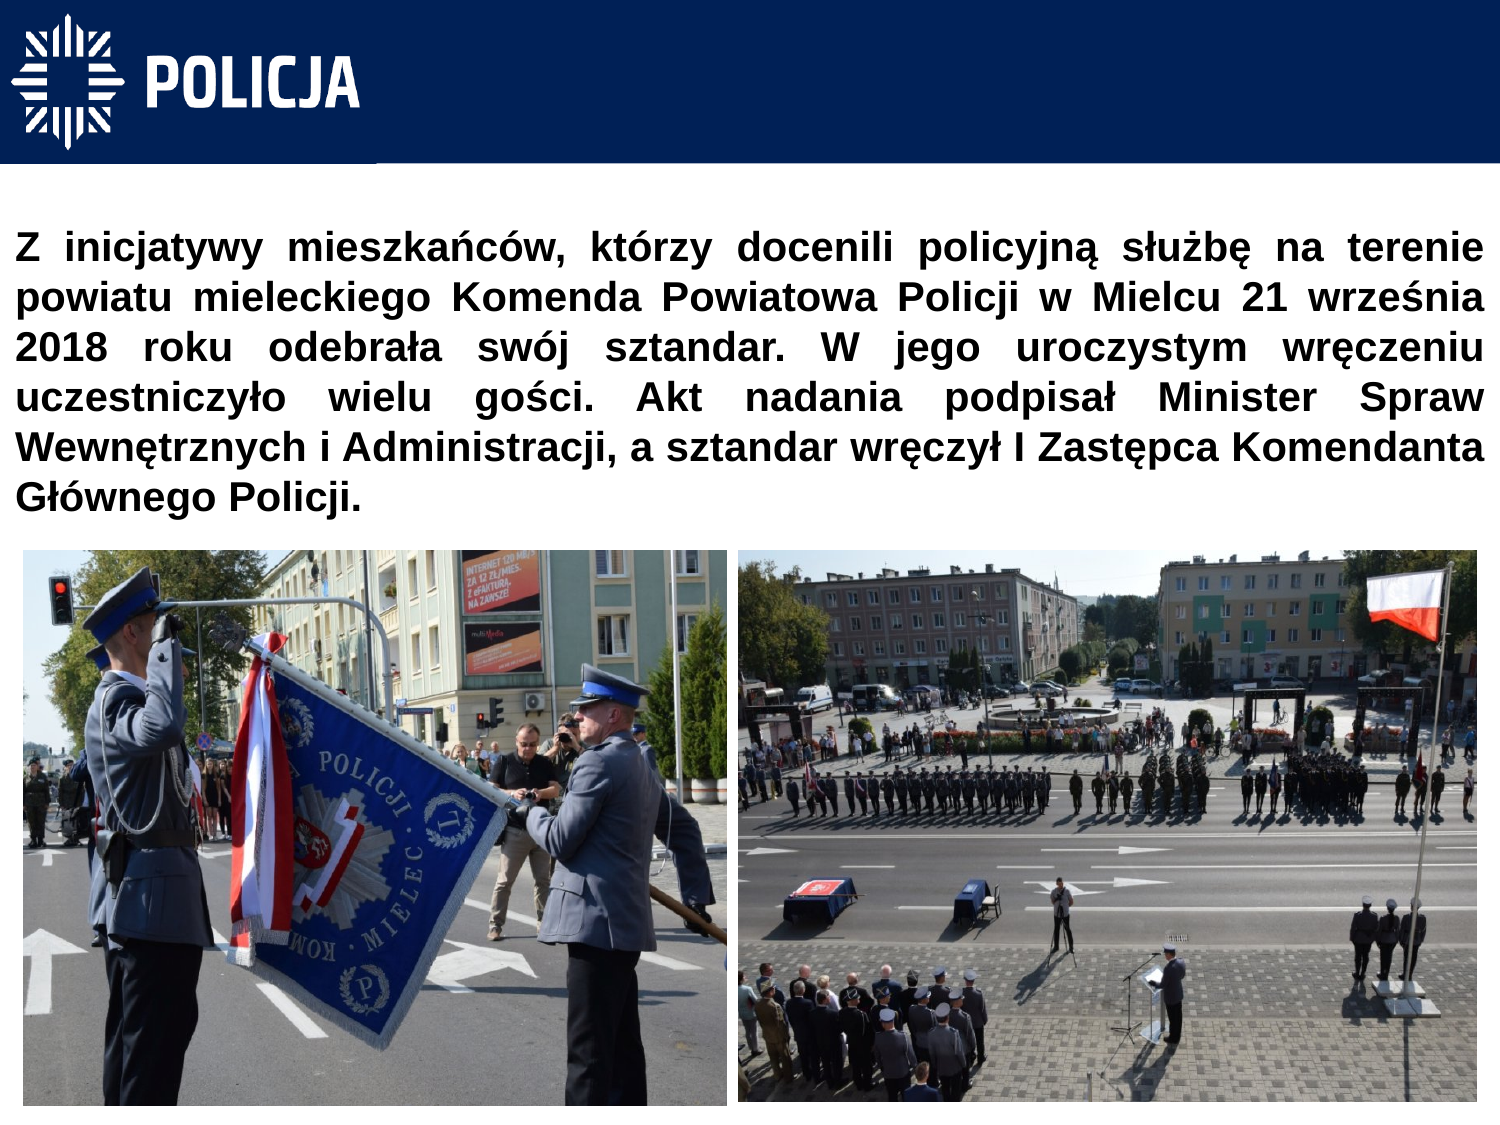

Z inicjatywy mieszkańców, którzy docenili policyjną służbę na terenie powiatu mieleckiego Komenda Powiatowa Policji w Mielcu 21 września 2018 roku odebrała swój sztandar. W jego uroczystym wręczeniu uczestniczyło wielu gości. Akt nadania podpisał Minister Spraw Wewnętrznych i Administracji, a sztandar wręczył I Zastępca Komendanta Głównego Policji.